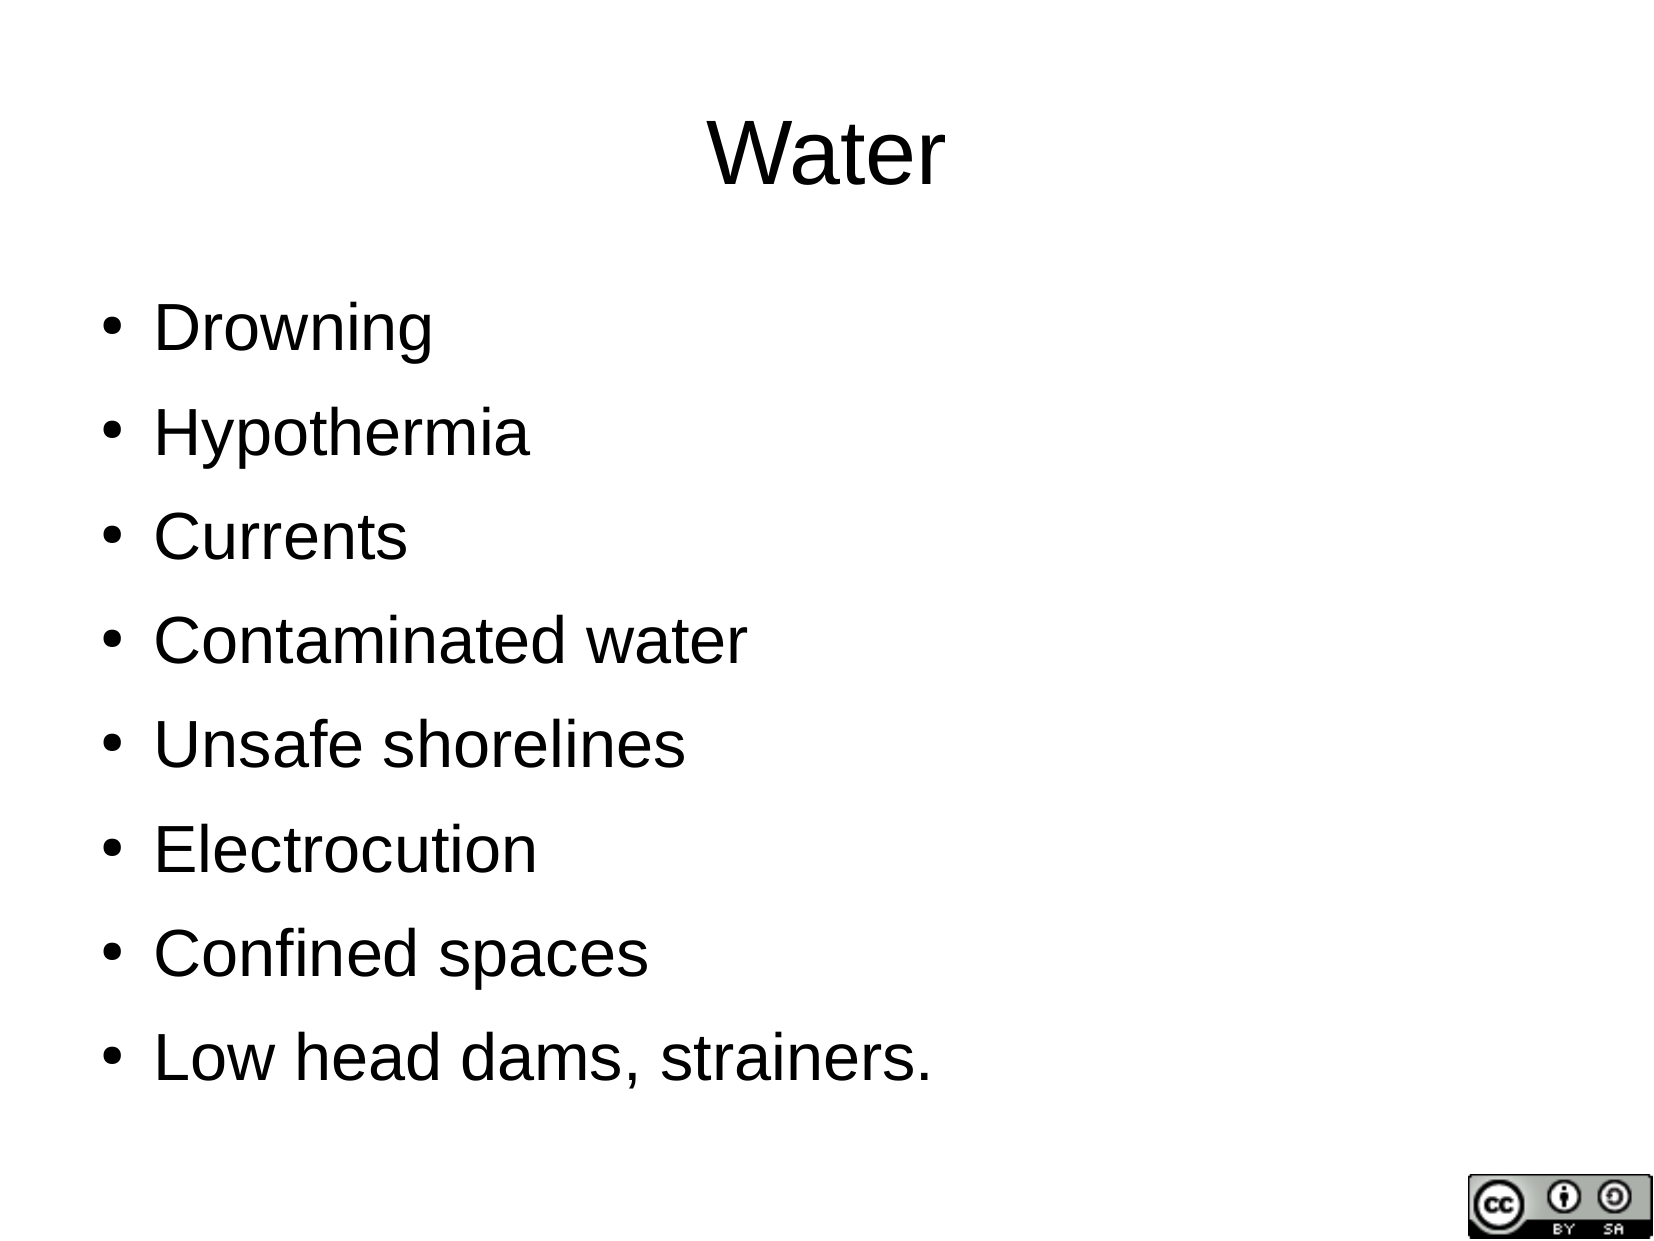

# Water
Drowning
Hypothermia
Currents
Contaminated water
Unsafe shorelines
Electrocution
Confined spaces
Low head dams, strainers.